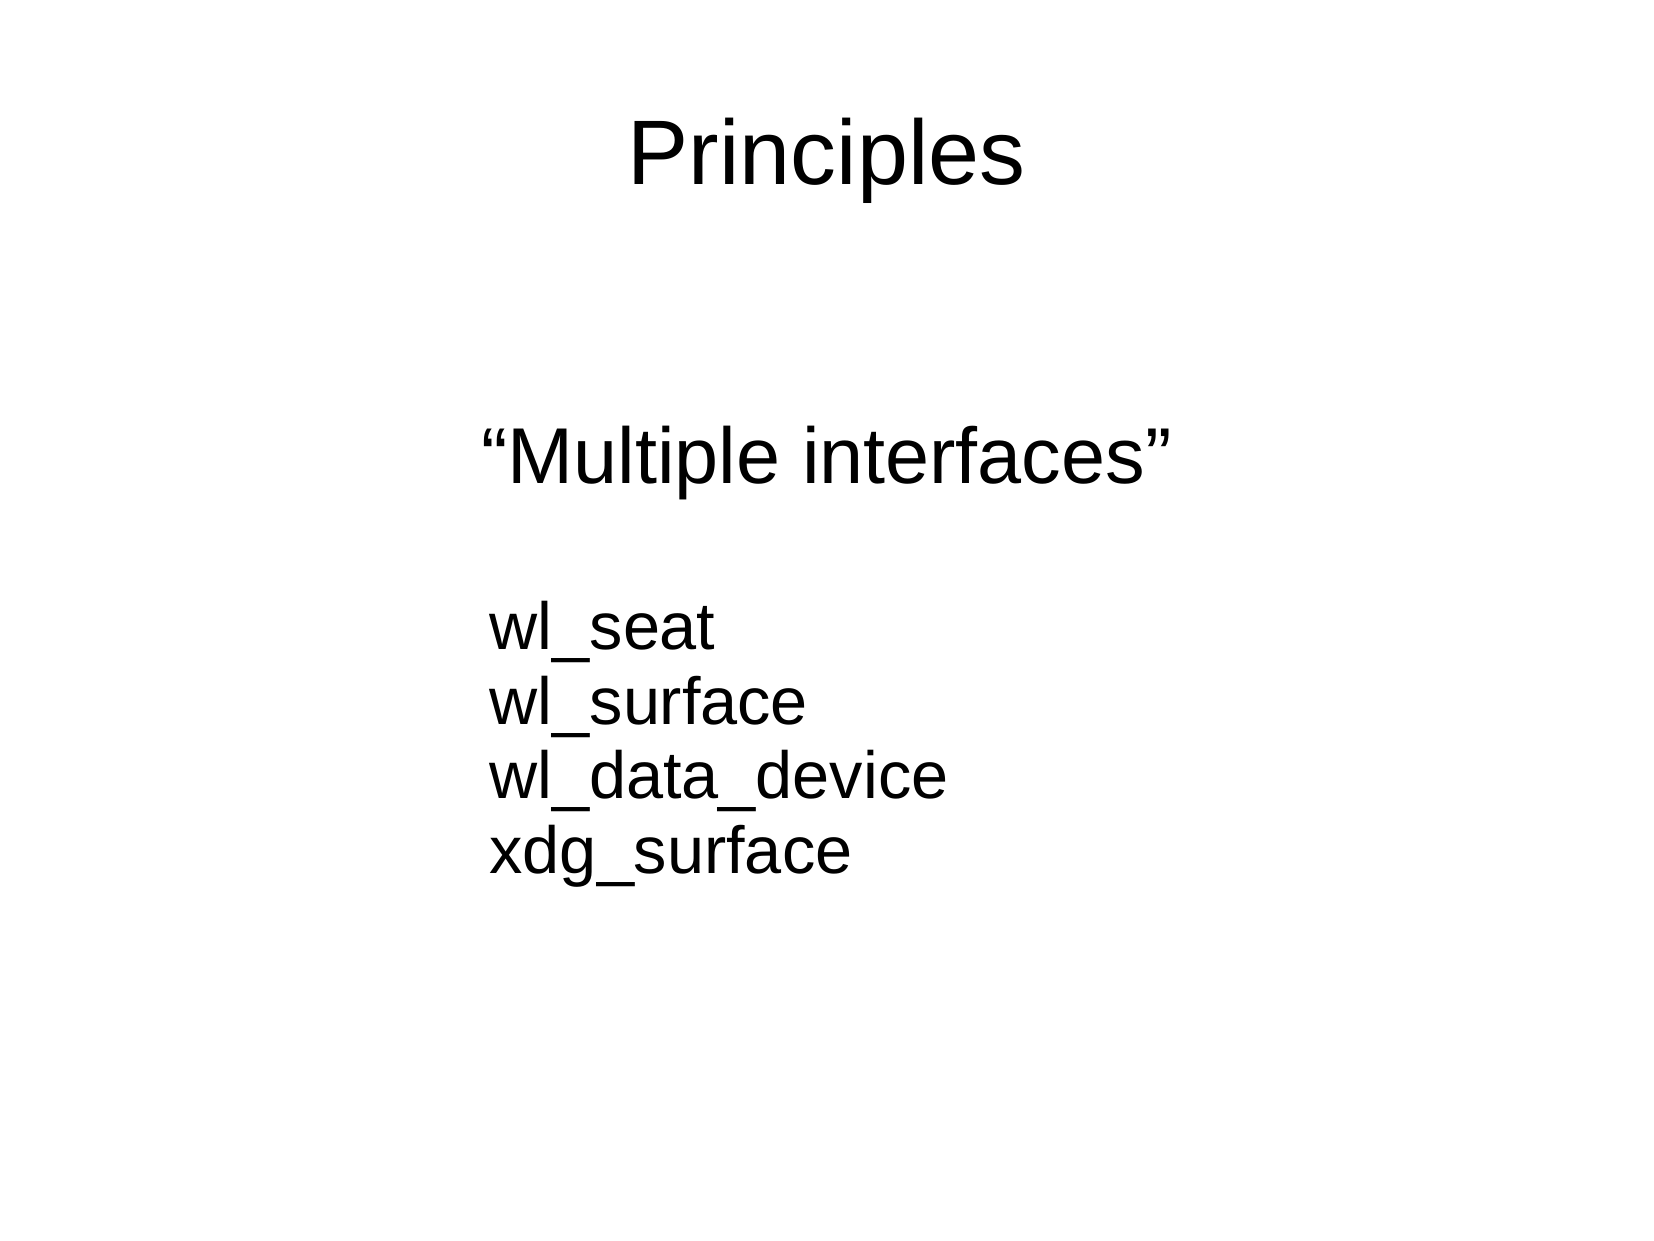

# Principles
“Multiple interfaces”
 wl_seat
 wl_surface
 wl_data_device
 xdg_surface